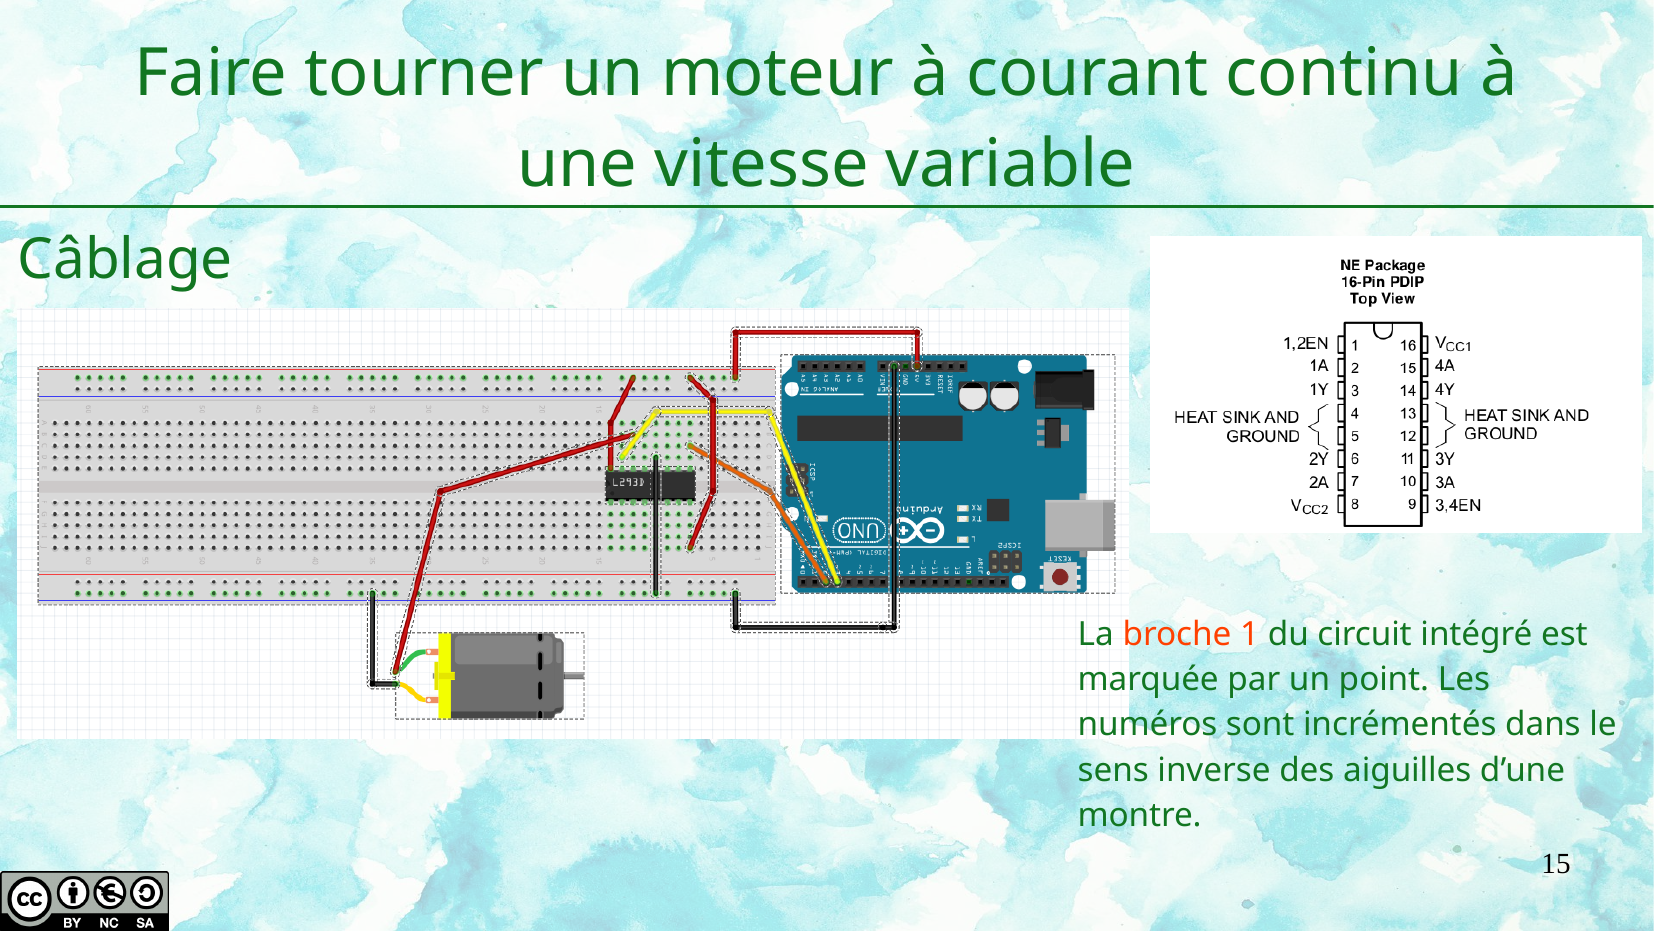

# Faire tourner un moteur à courant continu à une vitesse variable
Câblage
La broche 1 du circuit intégré est marquée par un point. Les numéros sont incrémentés dans le sens inverse des aiguilles d’une montre.
15